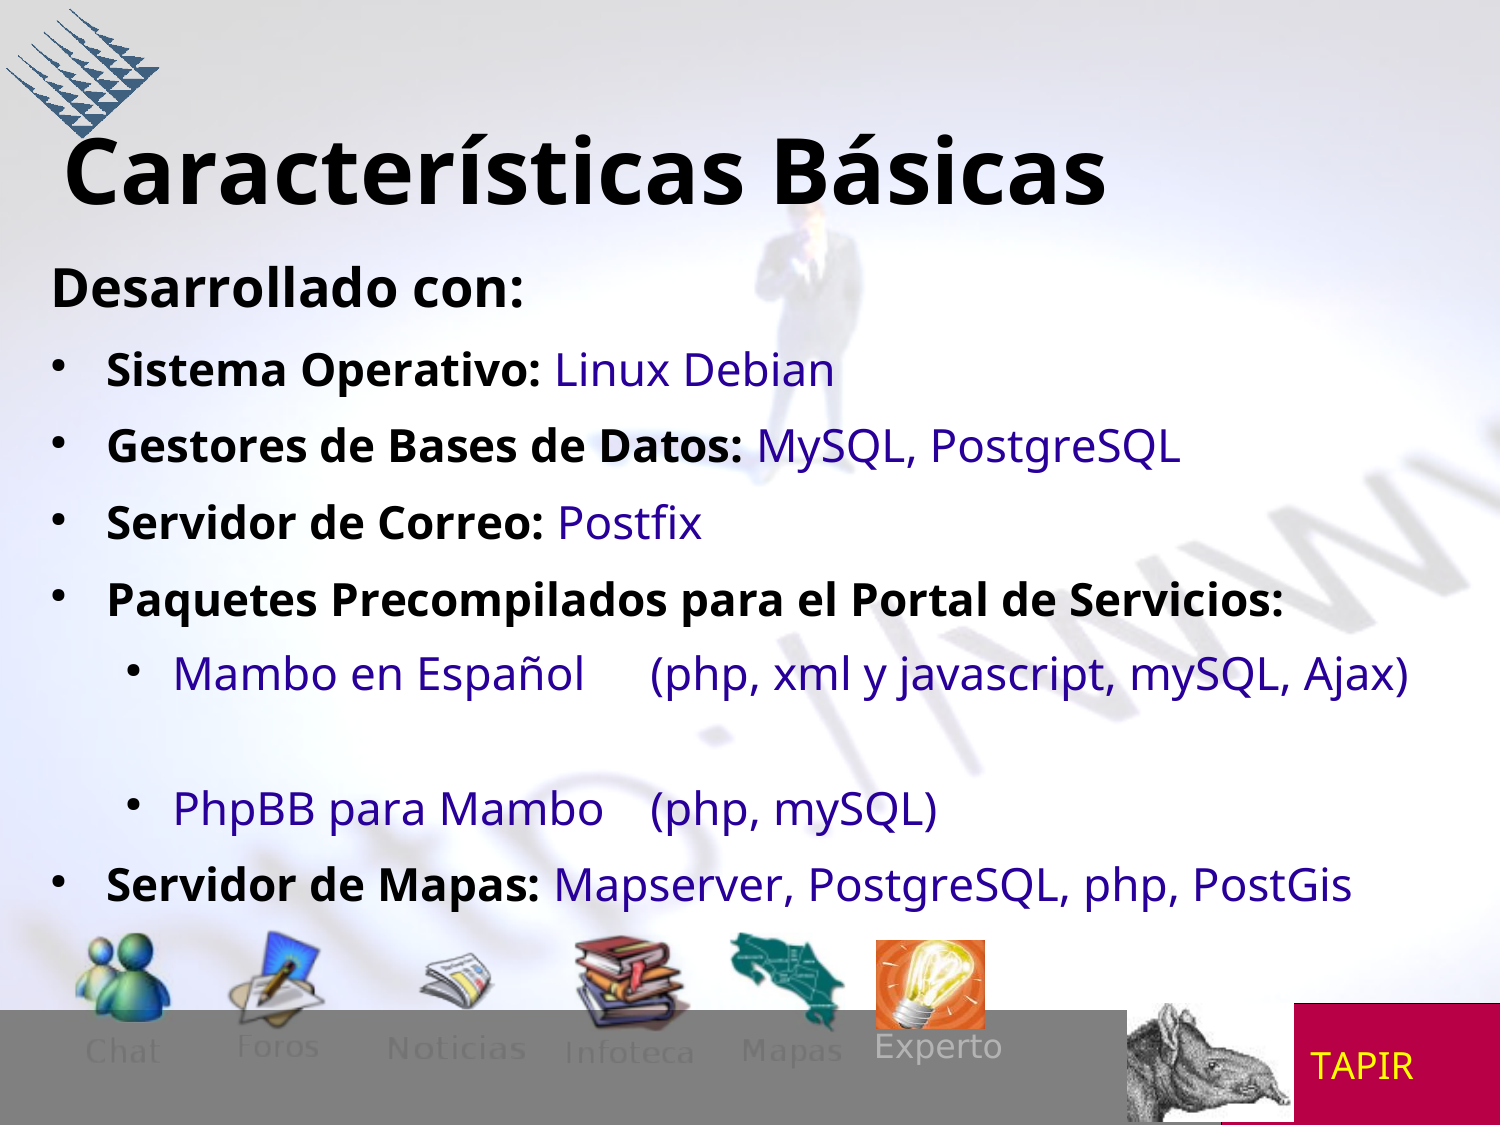

# Características Básicas
Desarrollado con:
Sistema Operativo: Linux Debian
Gestores de Bases de Datos: MySQL, PostgreSQL
Servidor de Correo: Postfix
Paquetes Precompilados para el Portal de Servicios:
Mambo en Español	(php, xml y javascript, mySQL, Ajax)
PhpBB para Mambo	(php, mySQL)
Servidor de Mapas: Mapserver, PostgreSQL, php, PostGis
Experto
TAPIR